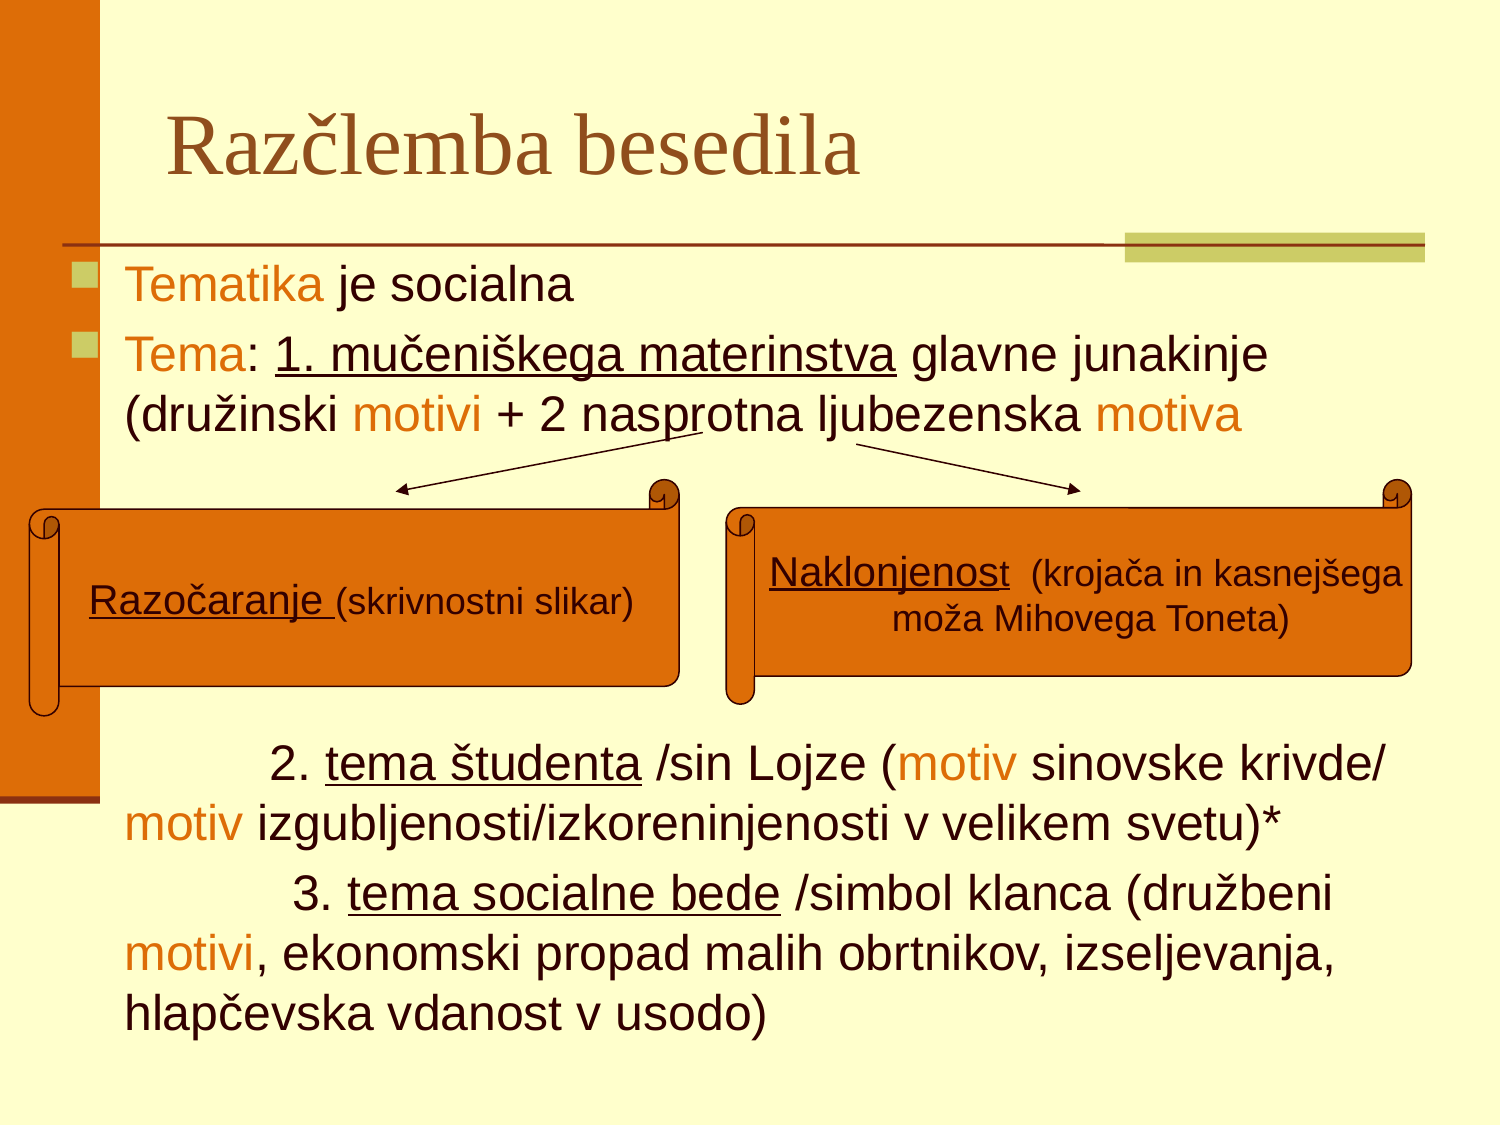

# Razčlemba besedila
Tematika je socialna
Tema: 1. mučeniškega materinstva glavne junakinje (družinski motivi + 2 nasprotna ljubezenska motiva
		 2. tema študenta /sin Lojze (motiv sinovske krivde/ motiv izgubljenosti/izkoreninjenosti v velikem svetu)*
 3. tema socialne bede /simbol klanca (družbeni motivi, ekonomski propad malih obrtnikov, izseljevanja, hlapčevska vdanost v usodo)
Razočaranje (skrivnostni slikar)
Naklonjenost (krojača in kasnejšega
moža Mihovega Toneta)